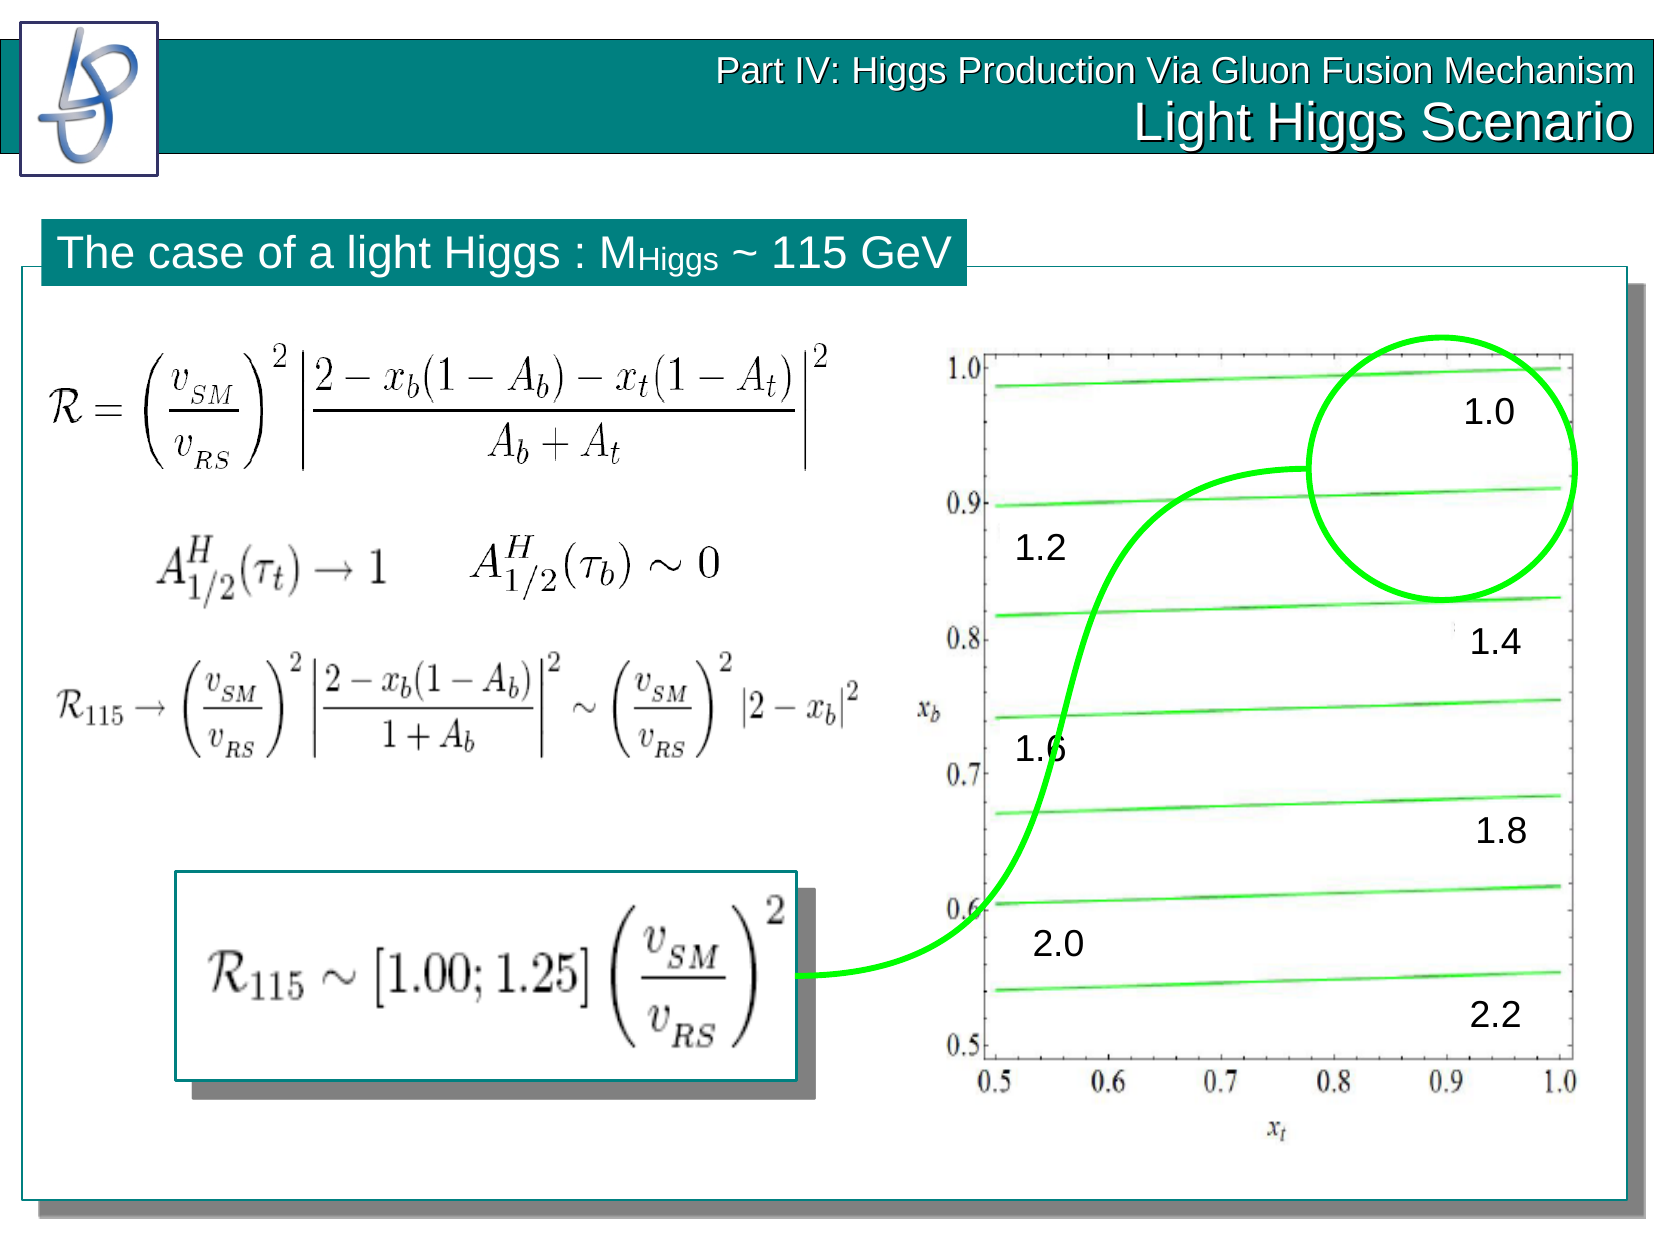

Part IV: Higgs Production Via Gluon Fusion Mechanism
Light Higgs Scenario
The case of a light Higgs : MHiggs ~ 115 GeV
1.0
1.2
1.4
1.6
1.8
2.0
2.2